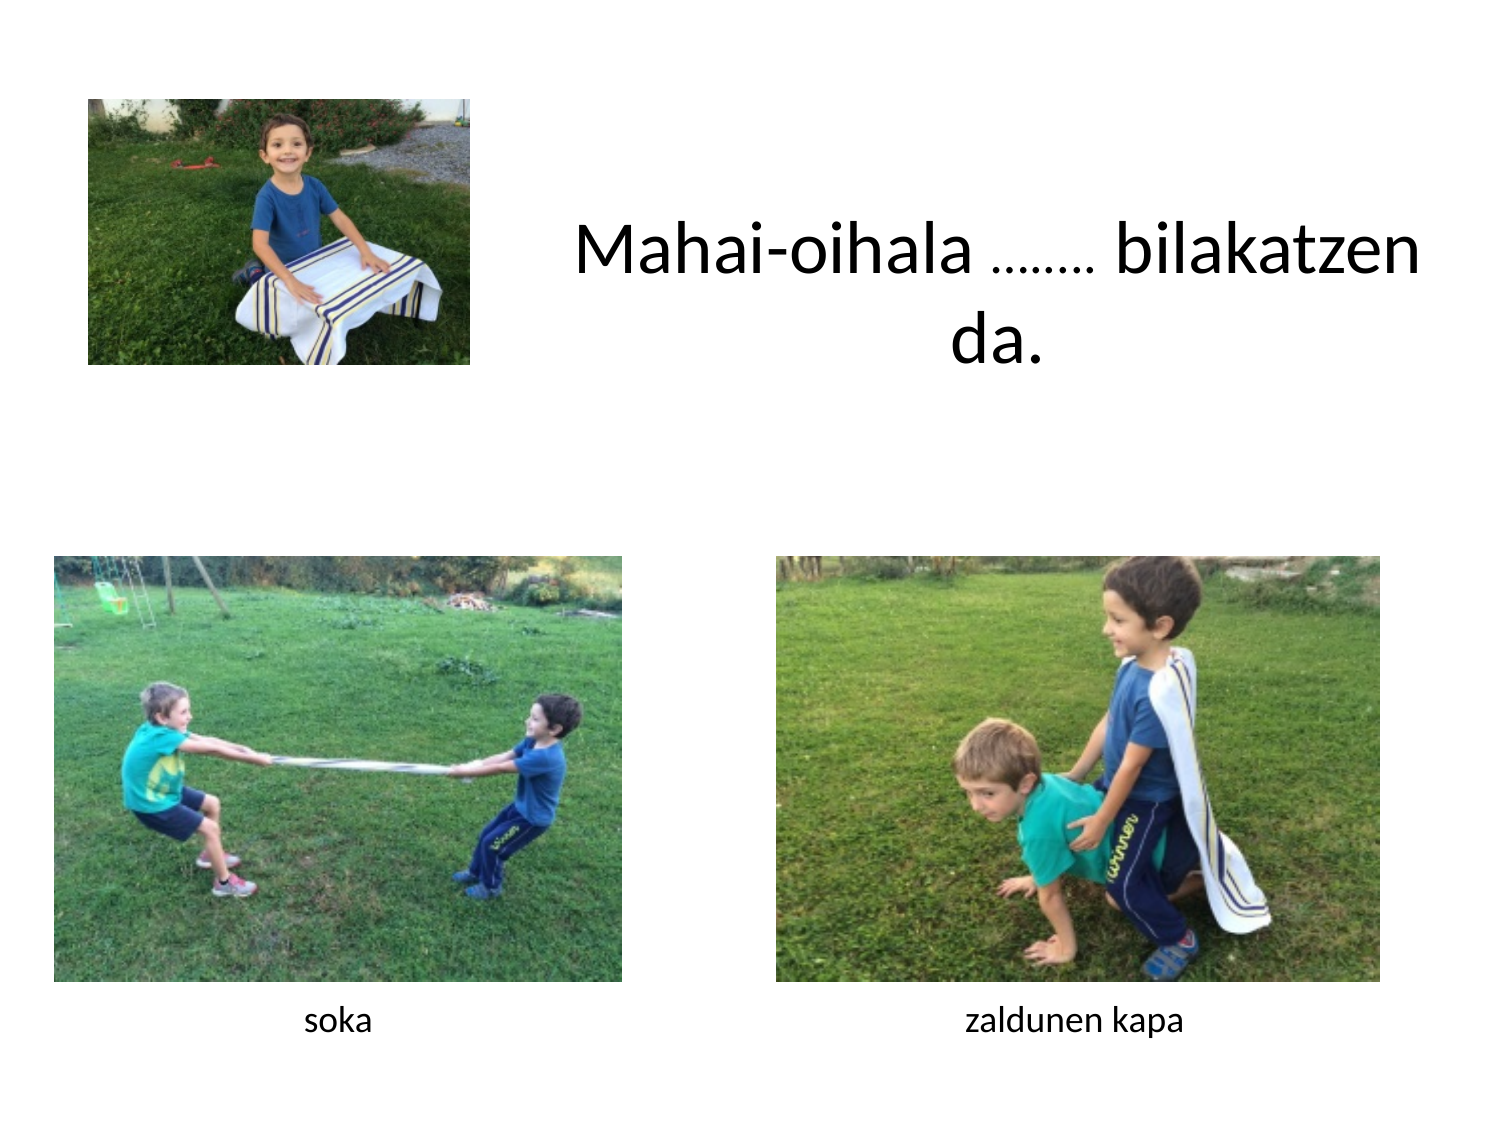

# Mahai-oihala …..... bilakatzen da.
soka
zaldunen kapa